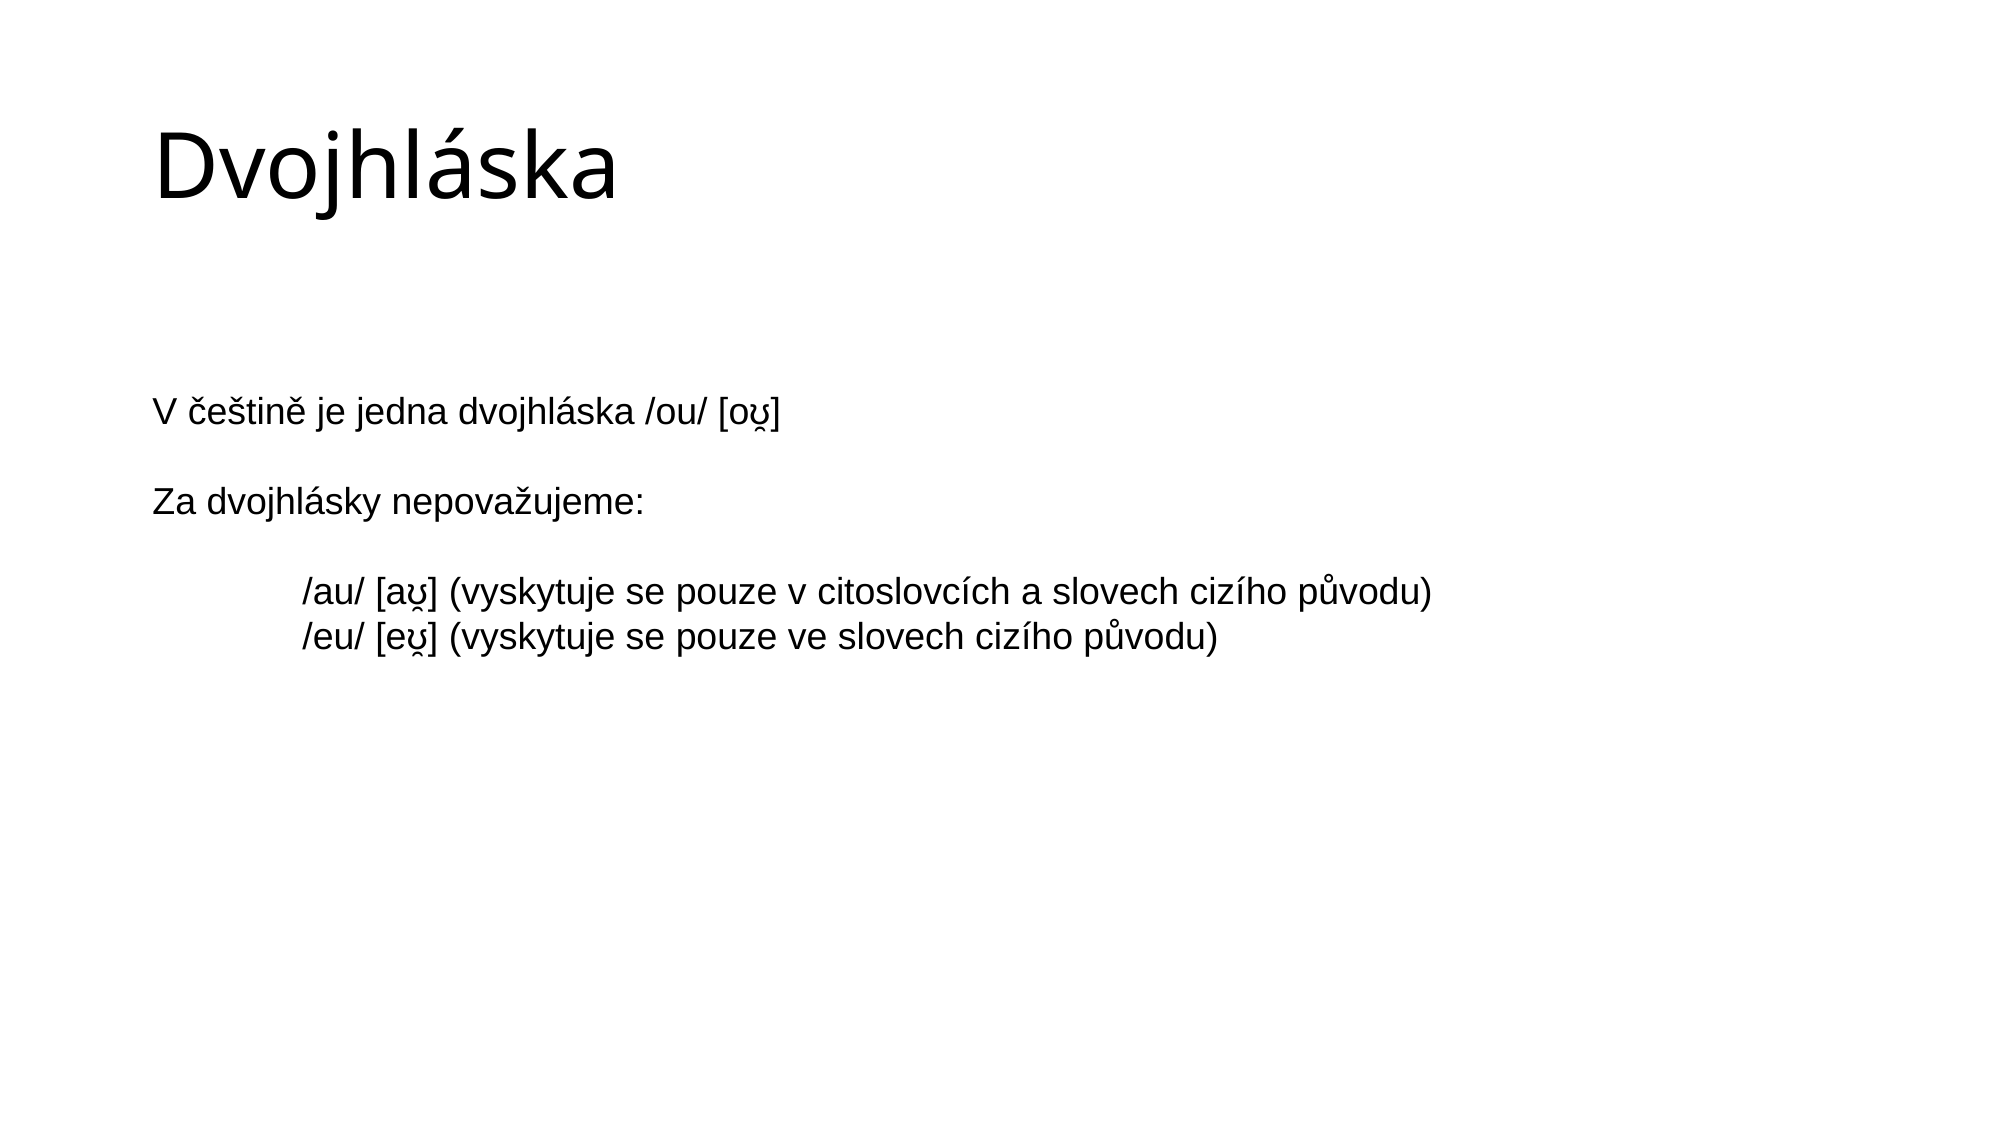

# Dvojhláska
V češtině je jedna dvojhláska /ou/ [oʊ̯]
Za dvojhlásky nepovažujeme:
/au/ [aʊ̯] (vyskytuje se pouze v citoslovcích a slovech cizího původu)
/eu/ [eʊ̯] (vyskytuje se pouze ve slovech cizího původu)